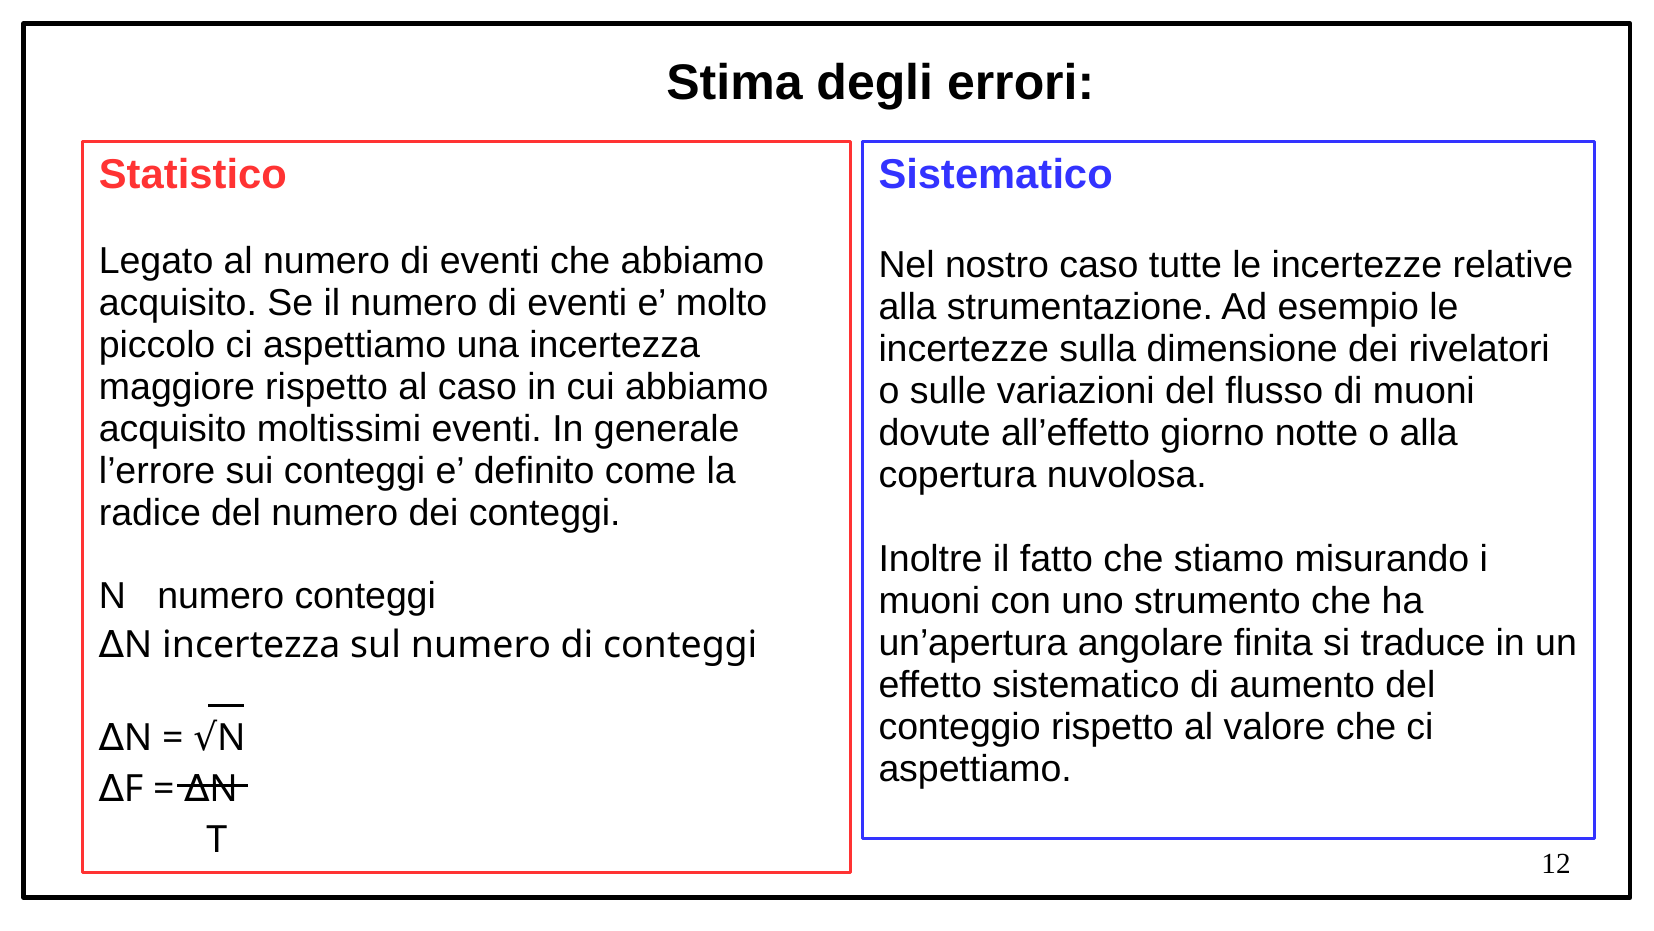

Stima degli errori:
Statistico
Legato al numero di eventi che abbiamo acquisito. Se il numero di eventi e’ molto piccolo ci aspettiamo una incertezza maggiore rispetto al caso in cui abbiamo acquisito moltissimi eventi. In generale l’errore sui conteggi e’ definito come la radice del numero dei conteggi.
N numero conteggi
∆N incertezza sul numero di conteggi
∆N = √N
∆F = ∆N
 T
Sistematico
Nel nostro caso tutte le incertezze relative alla strumentazione. Ad esempio le incertezze sulla dimensione dei rivelatori o sulle variazioni del flusso di muoni dovute all’effetto giorno notte o alla copertura nuvolosa.
Inoltre il fatto che stiamo misurando i muoni con uno strumento che ha un’apertura angolare finita si traduce in un effetto sistematico di aumento del conteggio rispetto al valore che ci aspettiamo.
12